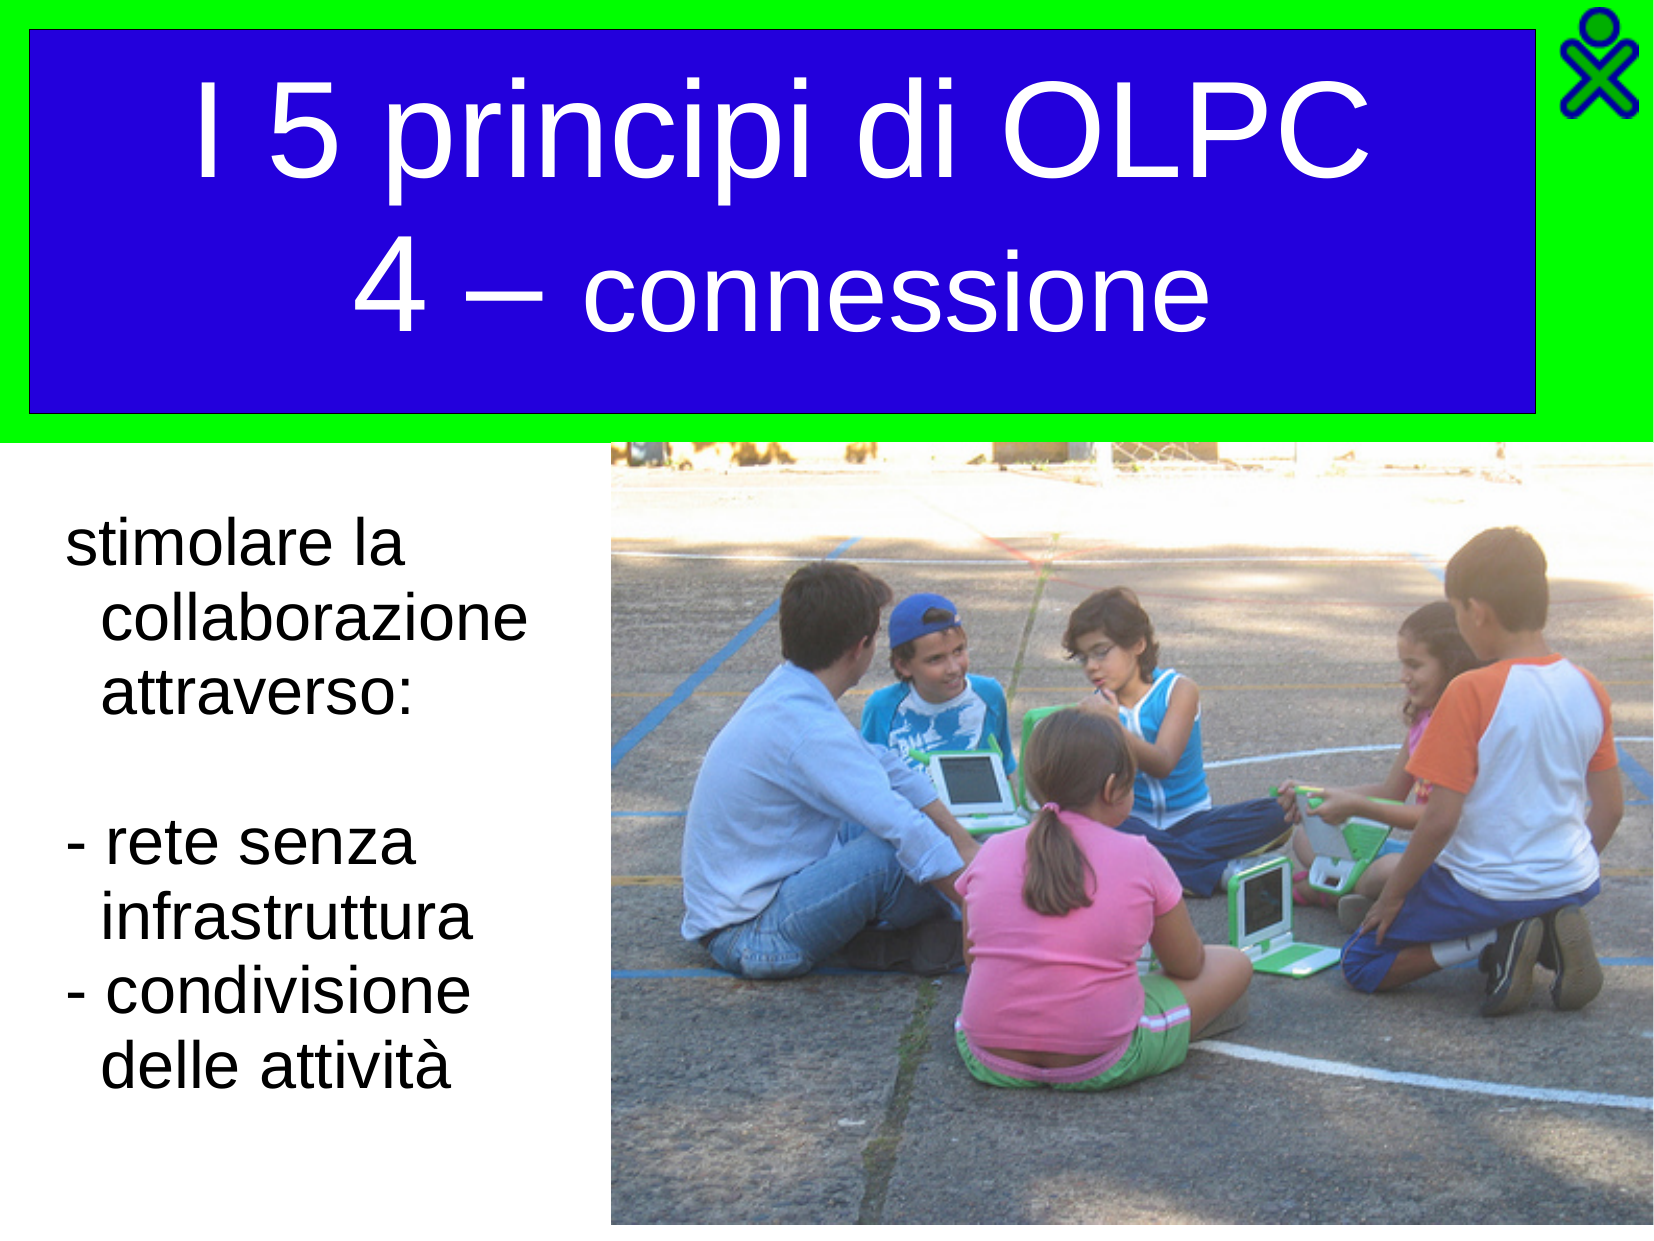

# I 5 principi di OLPC 4 – connessione
stimolare la collaborazione attraverso:
- rete senza infrastruttura
- condivisione delle attività